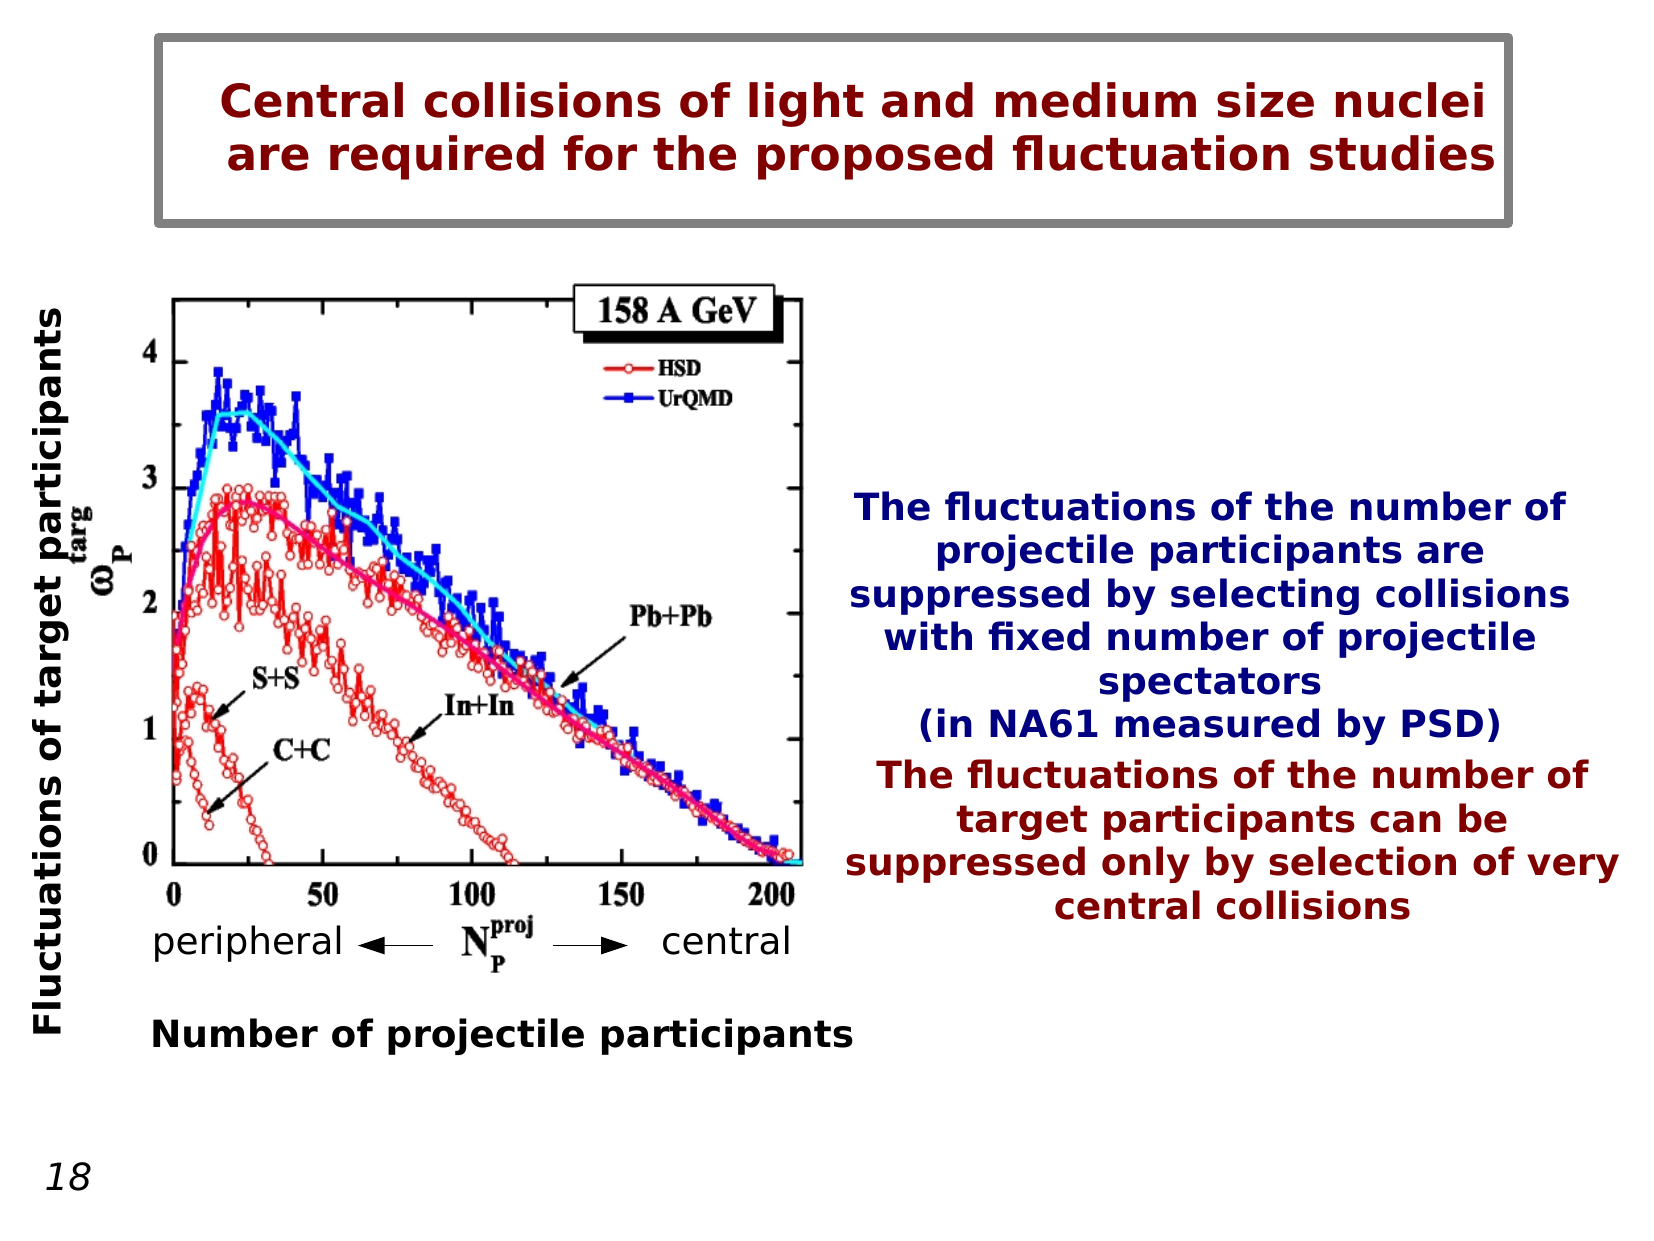

Central collisions of light and medium size nuclei
 are required for the proposed fluctuation studies
The fluctuations of the number of projectile participants are suppressed by selecting collisions with fixed number of projectile spectators
(in NA61 measured by PSD)
Fluctuations of target participants
The fluctuations of the number of target participants can be suppressed only by selection of very central collisions
peripheral
central
Number of projectile participants